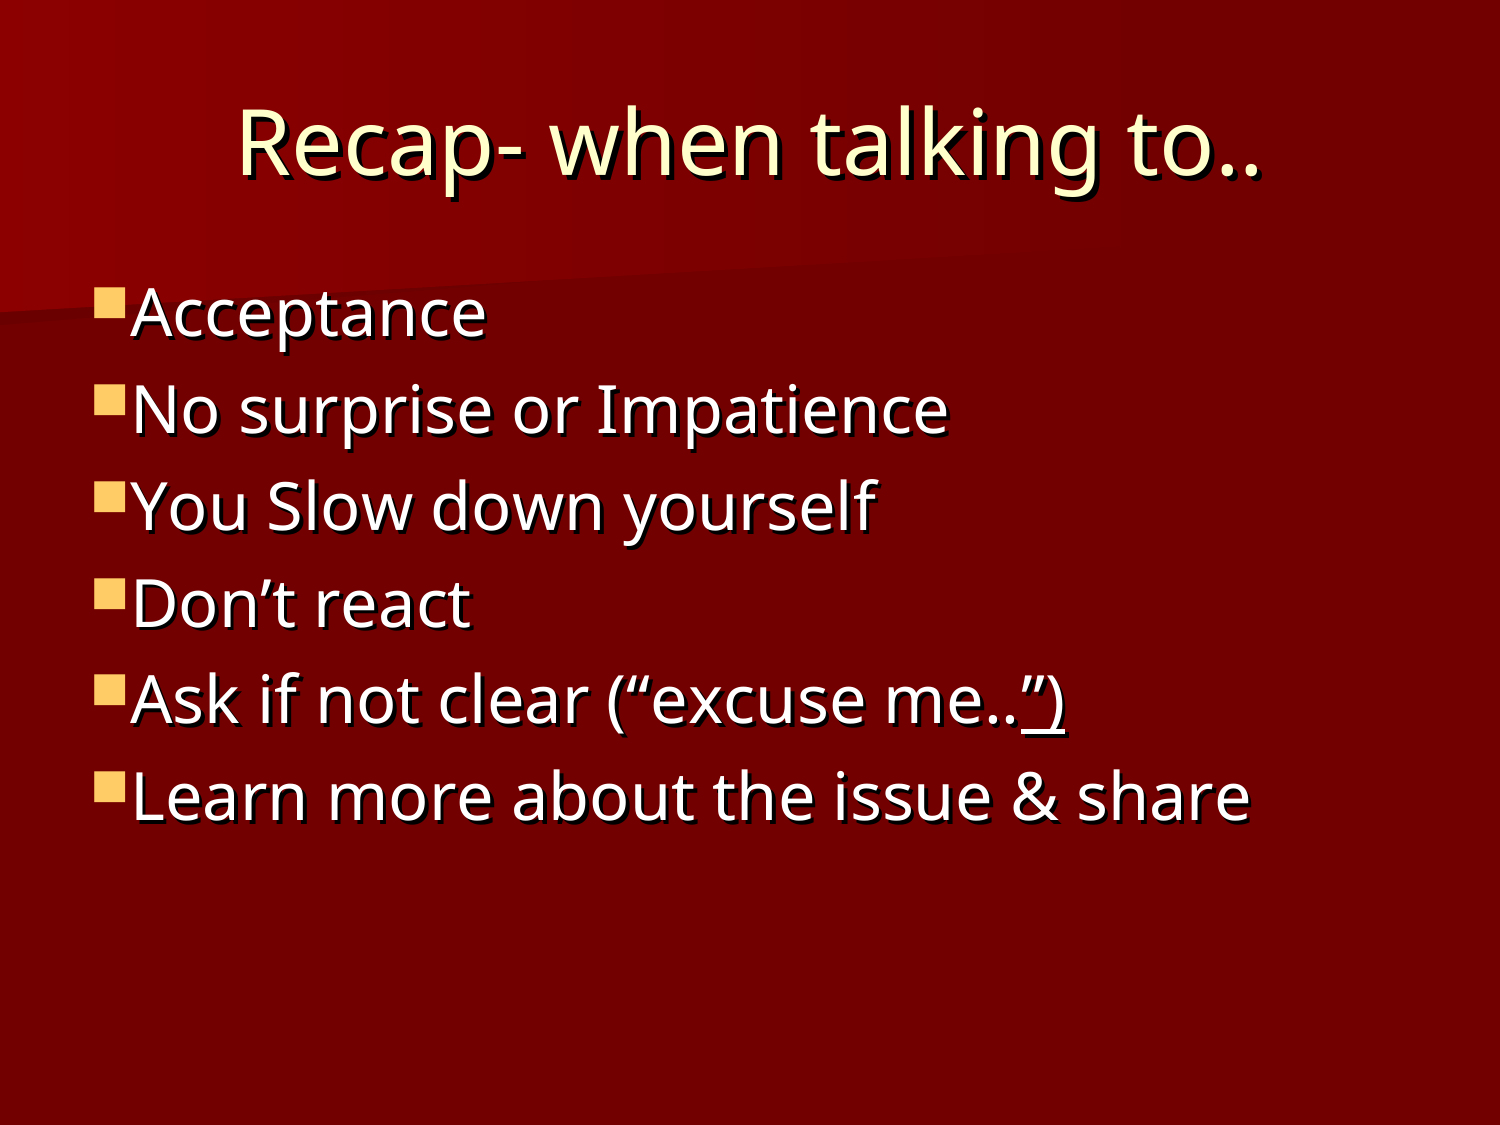

# Recap- when talking to..
Acceptance
No surprise or Impatience
You Slow down yourself
Don’t react
Ask if not clear (“excuse me..”)‏
Learn more about the issue & share